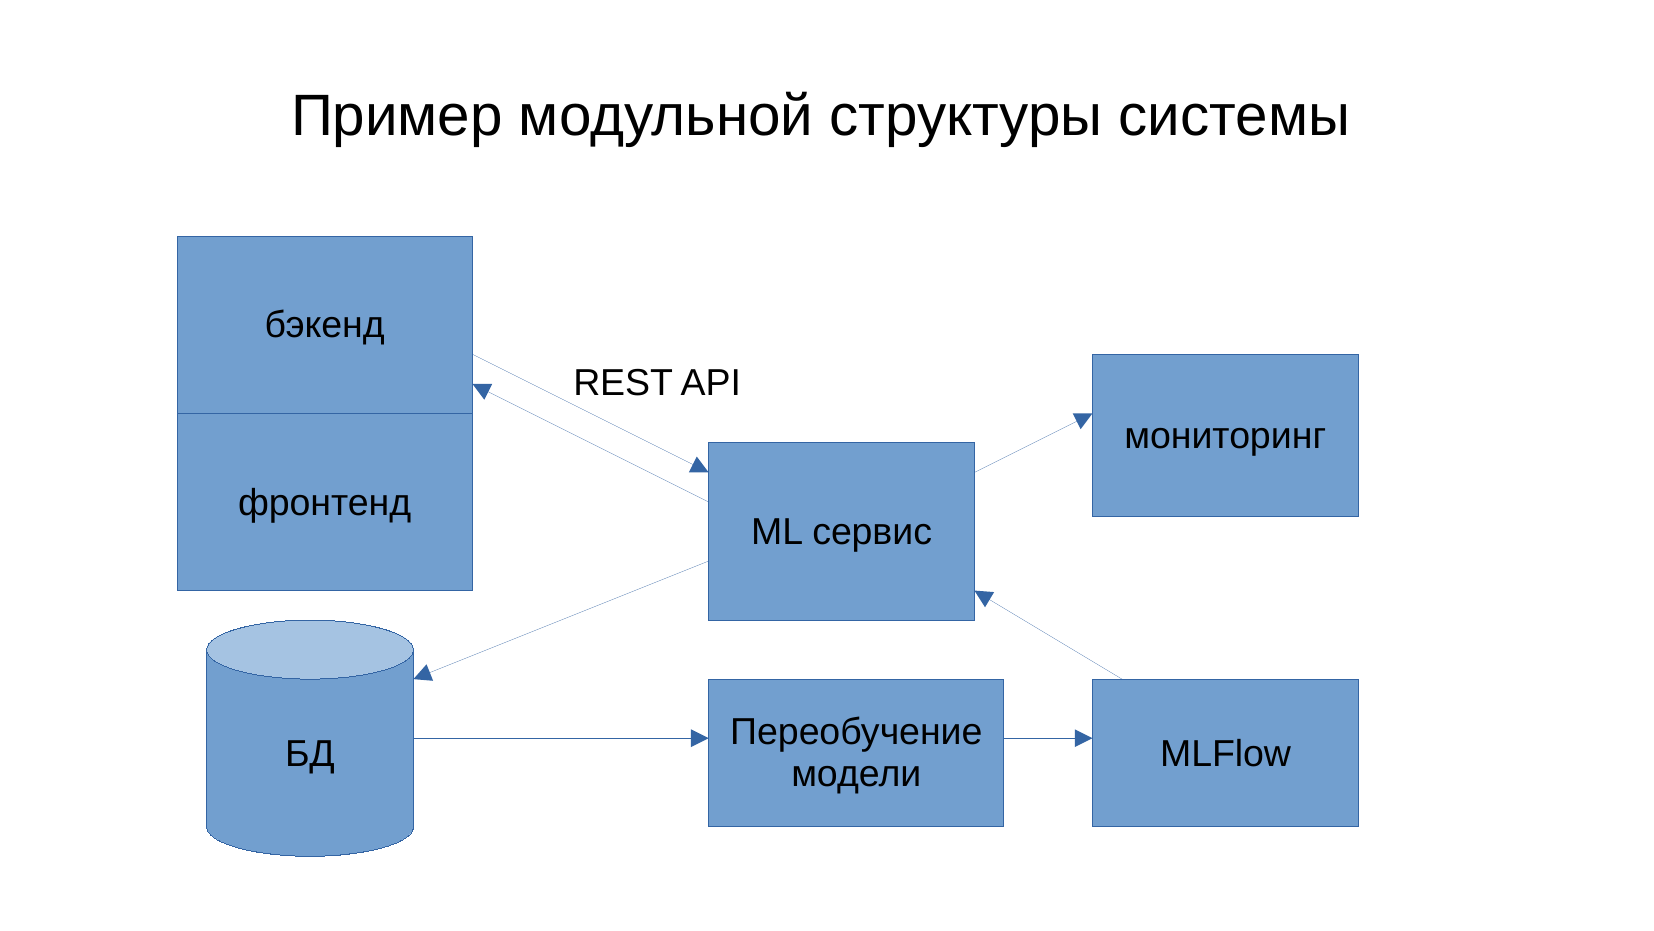

# Пример модульной структуры системы
бэкенд
REST API
мониторинг
фронтенд
ML сервис
БД
Переобучение модели
MLFlow